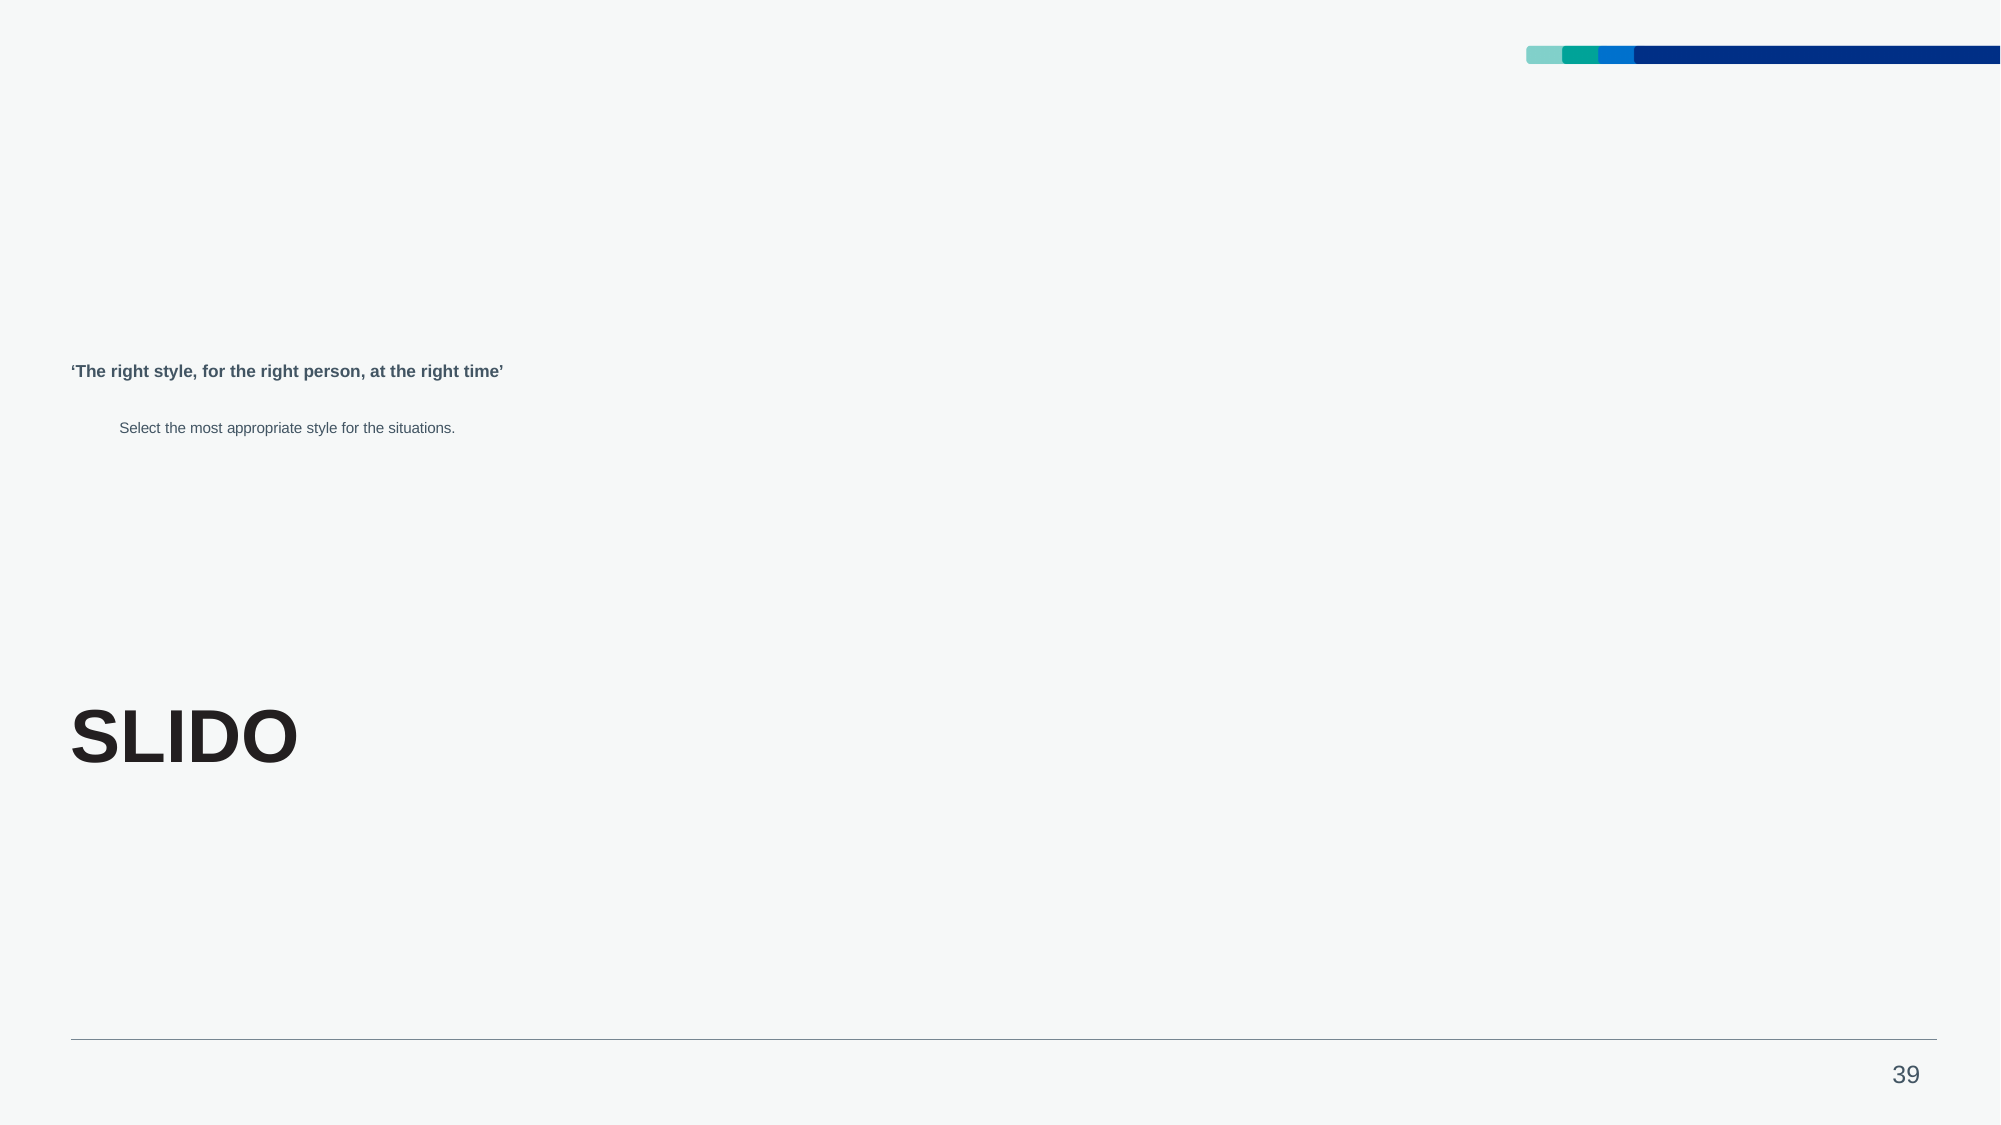

# ‘The right style, for the right person, at the right time’
Select the most appropriate style for the situations.
SLIDO